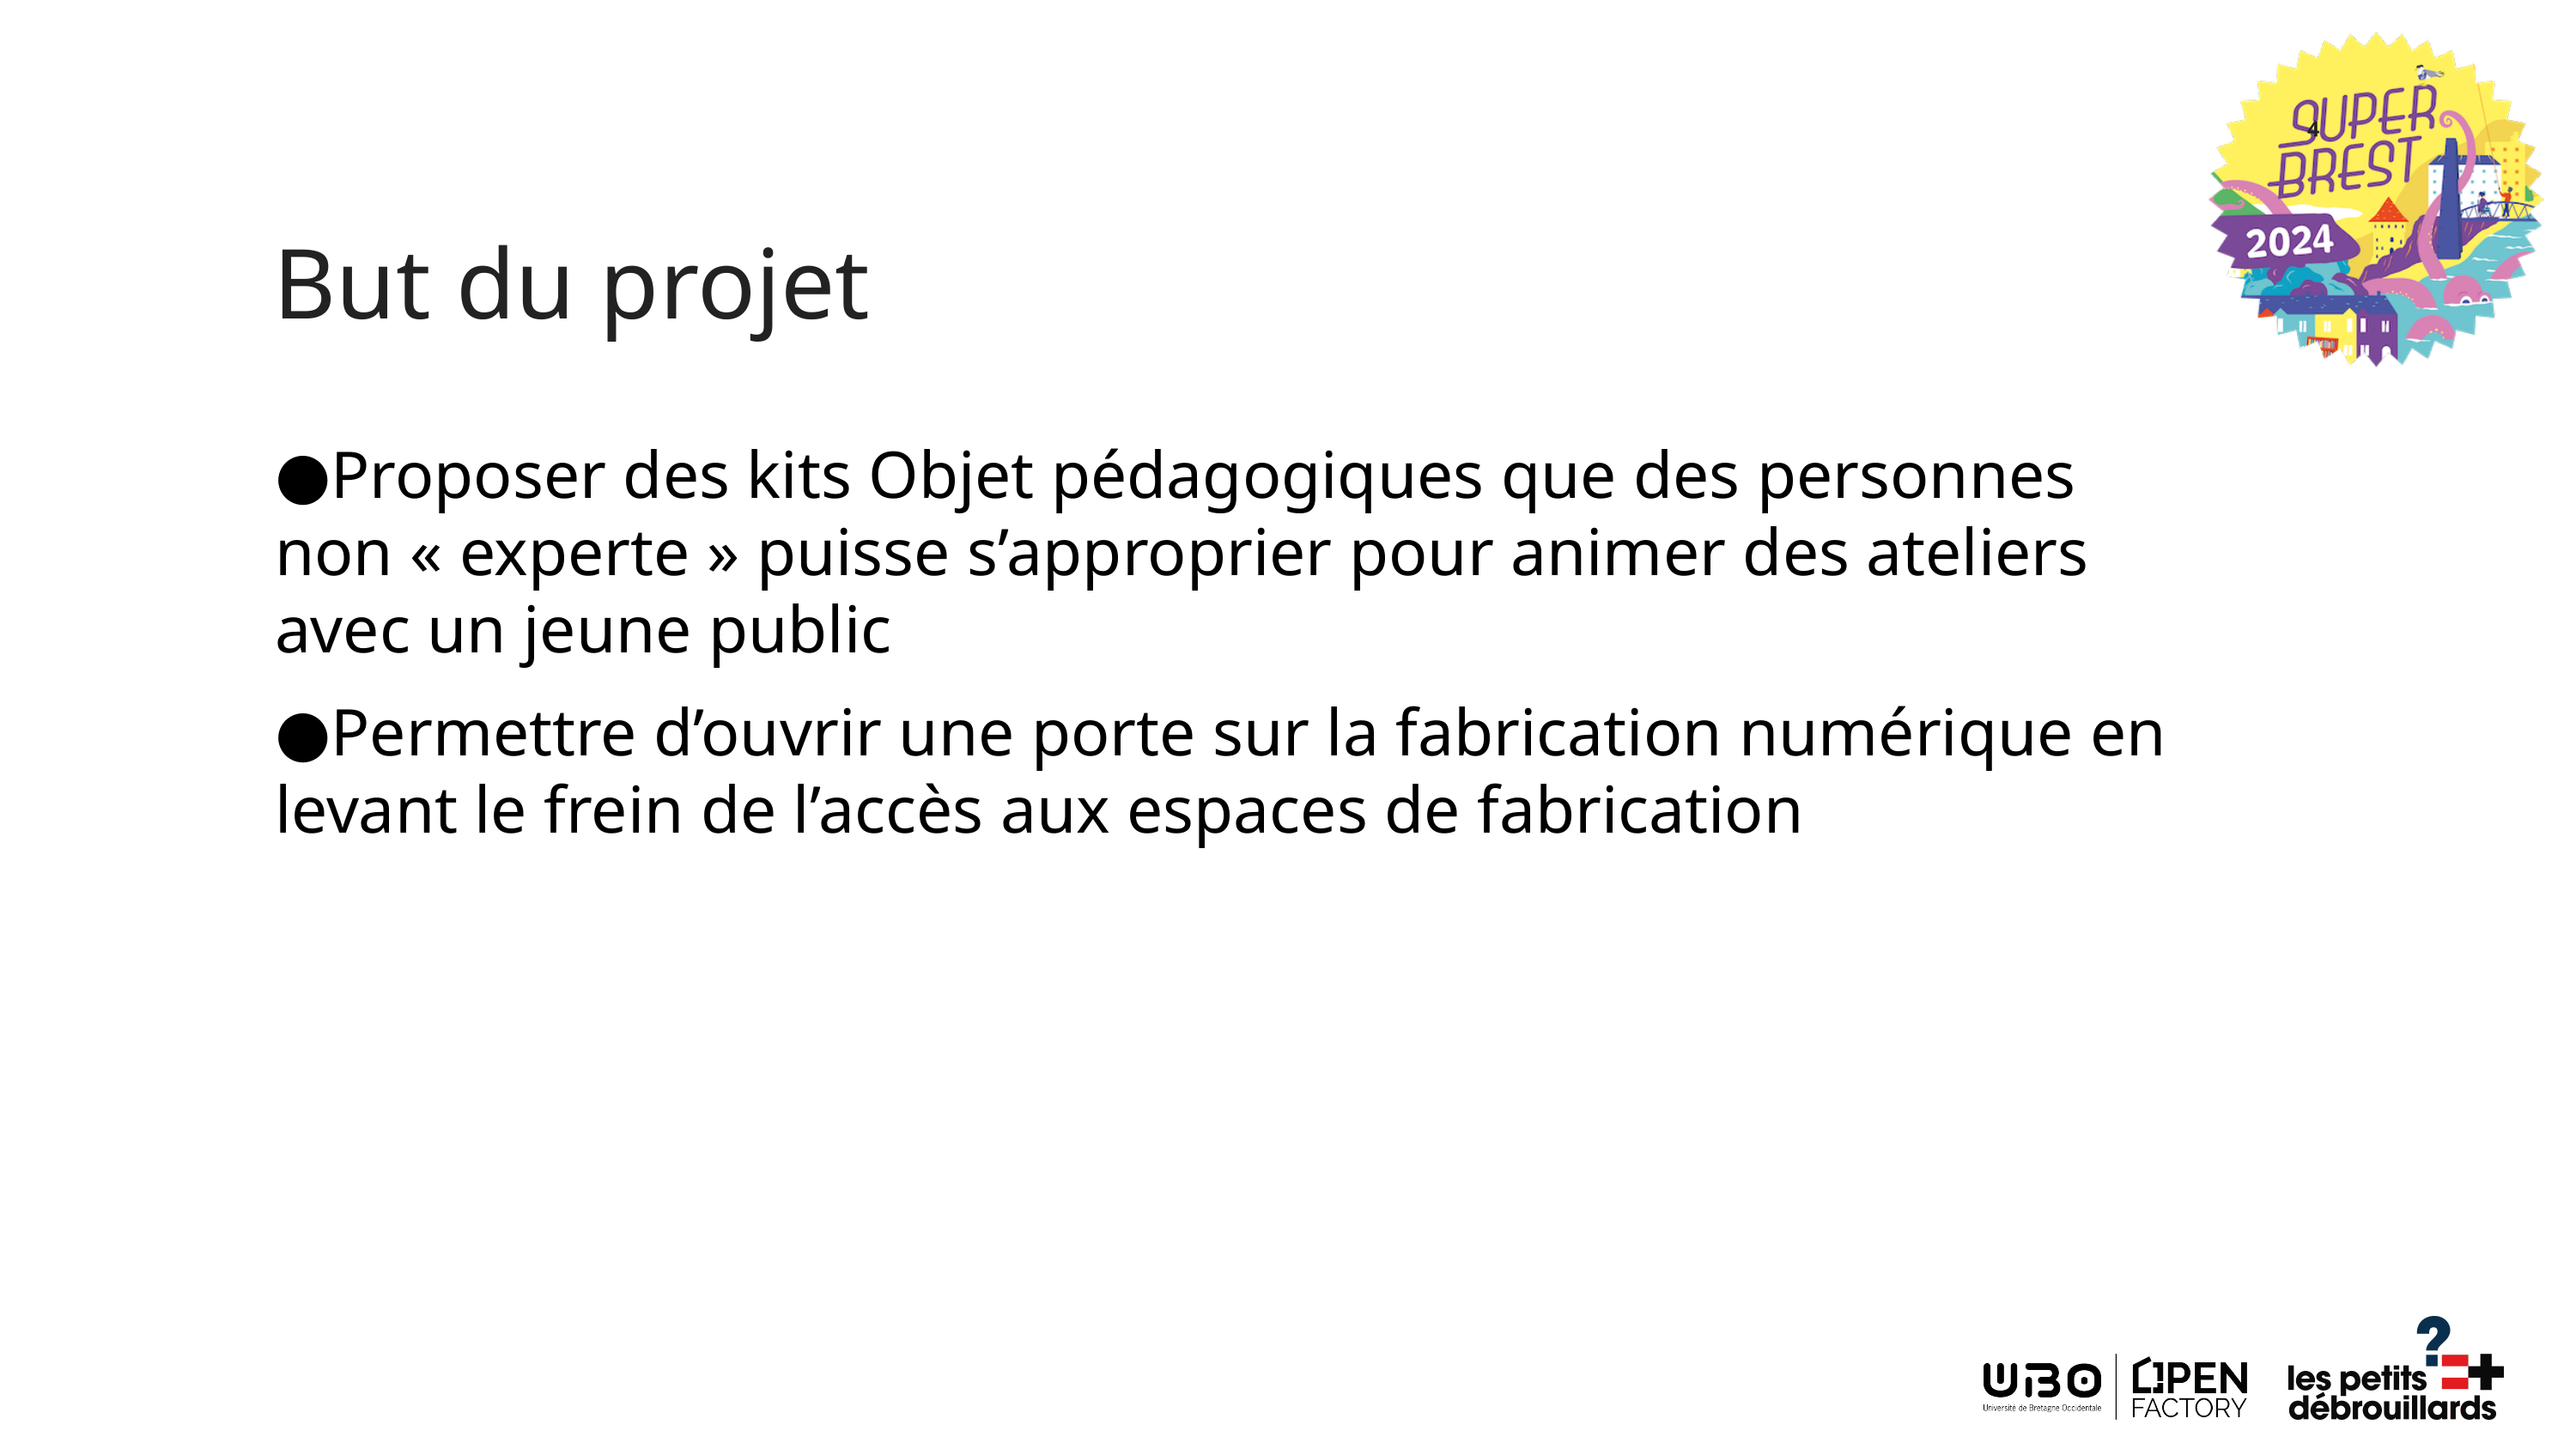

# But du projet
Proposer des kits Objet pédagogiques que des personnes non « experte » puisse s’approprier pour animer des ateliers avec un jeune public
Permettre d’ouvrir une porte sur la fabrication numérique en levant le frein de l’accès aux espaces de fabrication